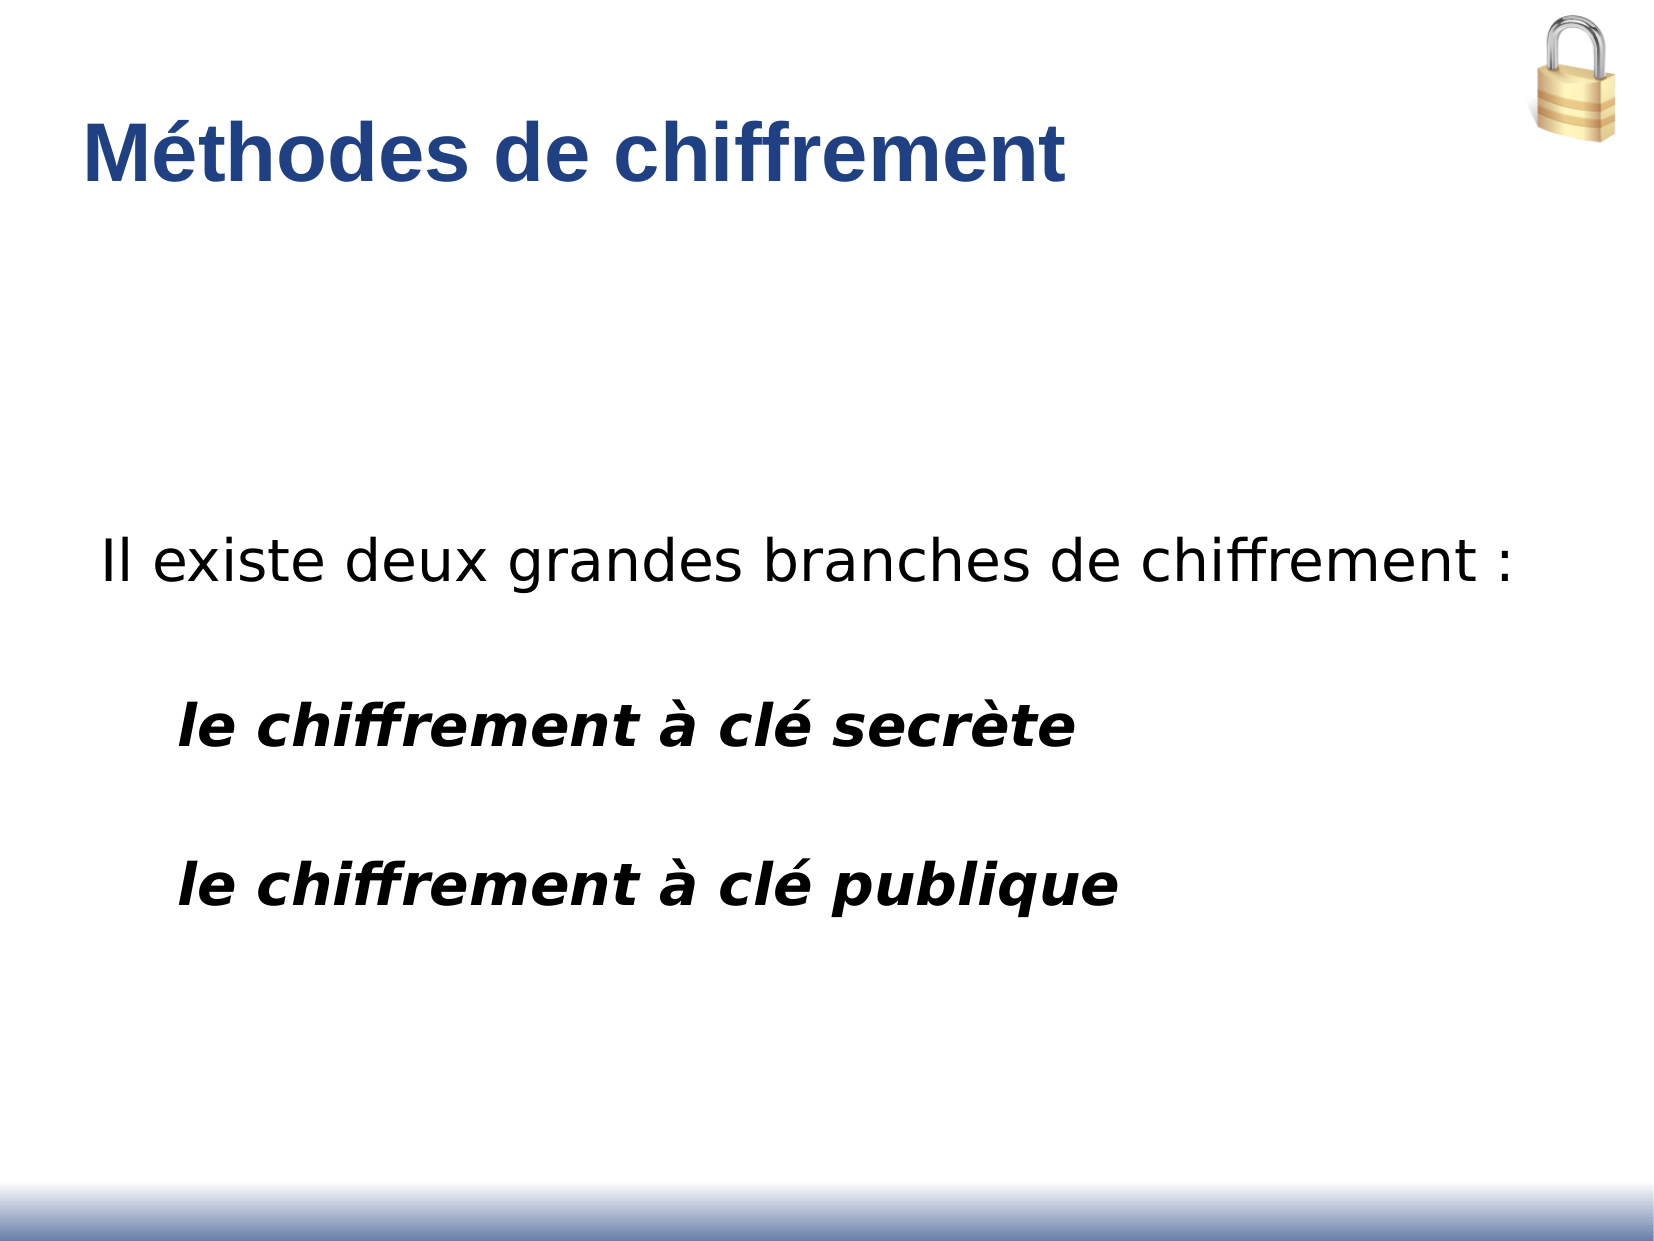

# Méthodes de chiffrement
Il existe deux grandes branches de chiffrement :
le chiffrement à clé secrète
le chiffrement à clé publique